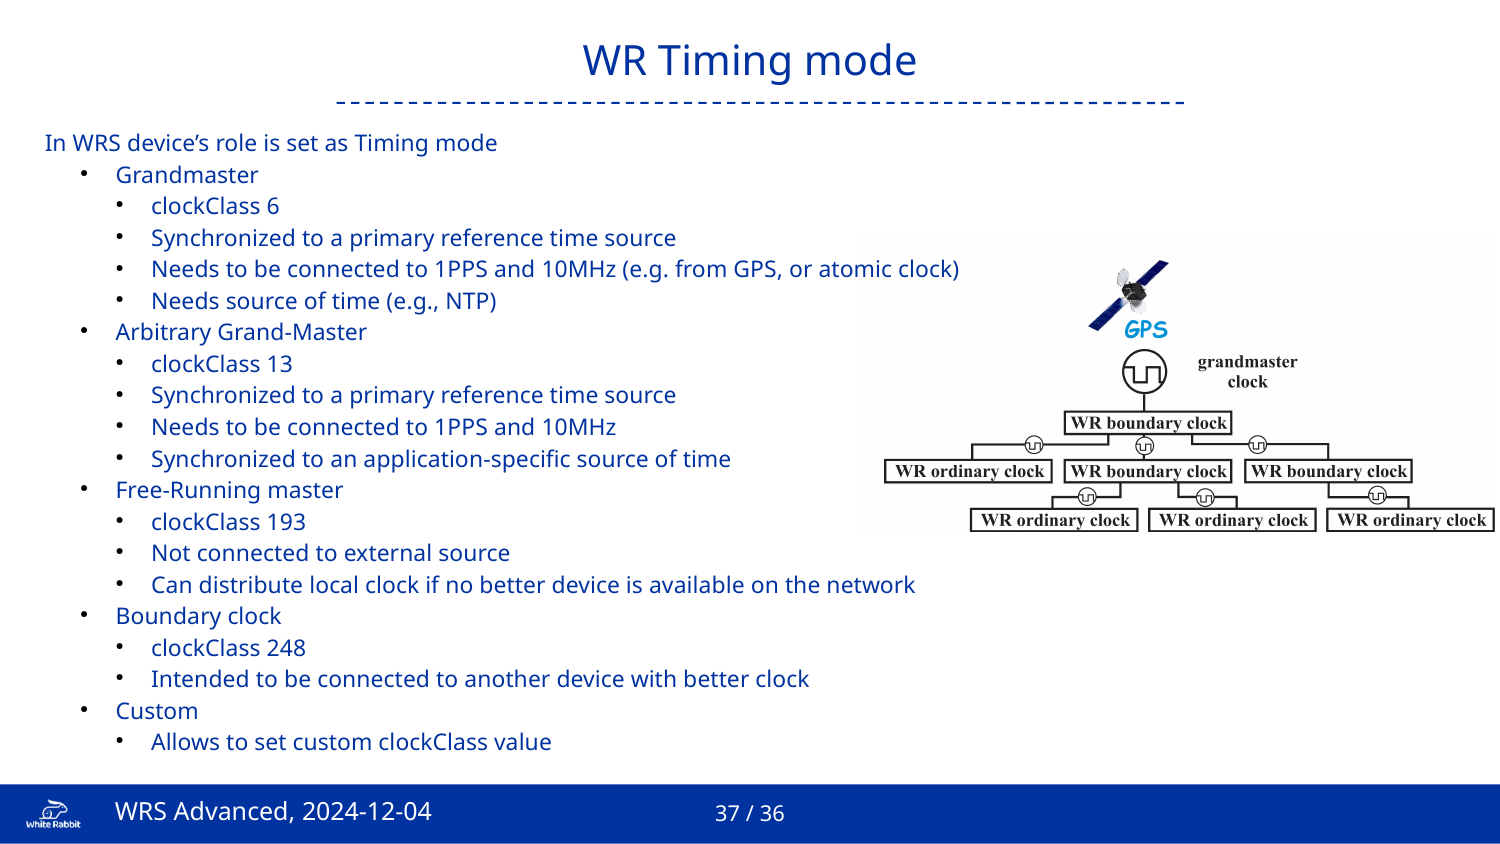

# WR Timing mode
In WRS device’s role is set as Timing mode
Grandmaster
clockClass 6
Synchronized to a primary reference time source
Needs to be connected to 1PPS and 10MHz (e.g. from GPS, or atomic clock)
Needs source of time (e.g., NTP)
Arbitrary Grand-Master
clockClass 13
Synchronized to a primary reference time source
Needs to be connected to 1PPS and 10MHz
Synchronized to an application-specific source of time
Free-Running master
clockClass 193
Not connected to external source
Can distribute local clock if no better device is available on the network
Boundary clock
clockClass 248
Intended to be connected to another device with better clock
Custom
Allows to set custom clockClass value
WRS Advanced, 2024-12-04